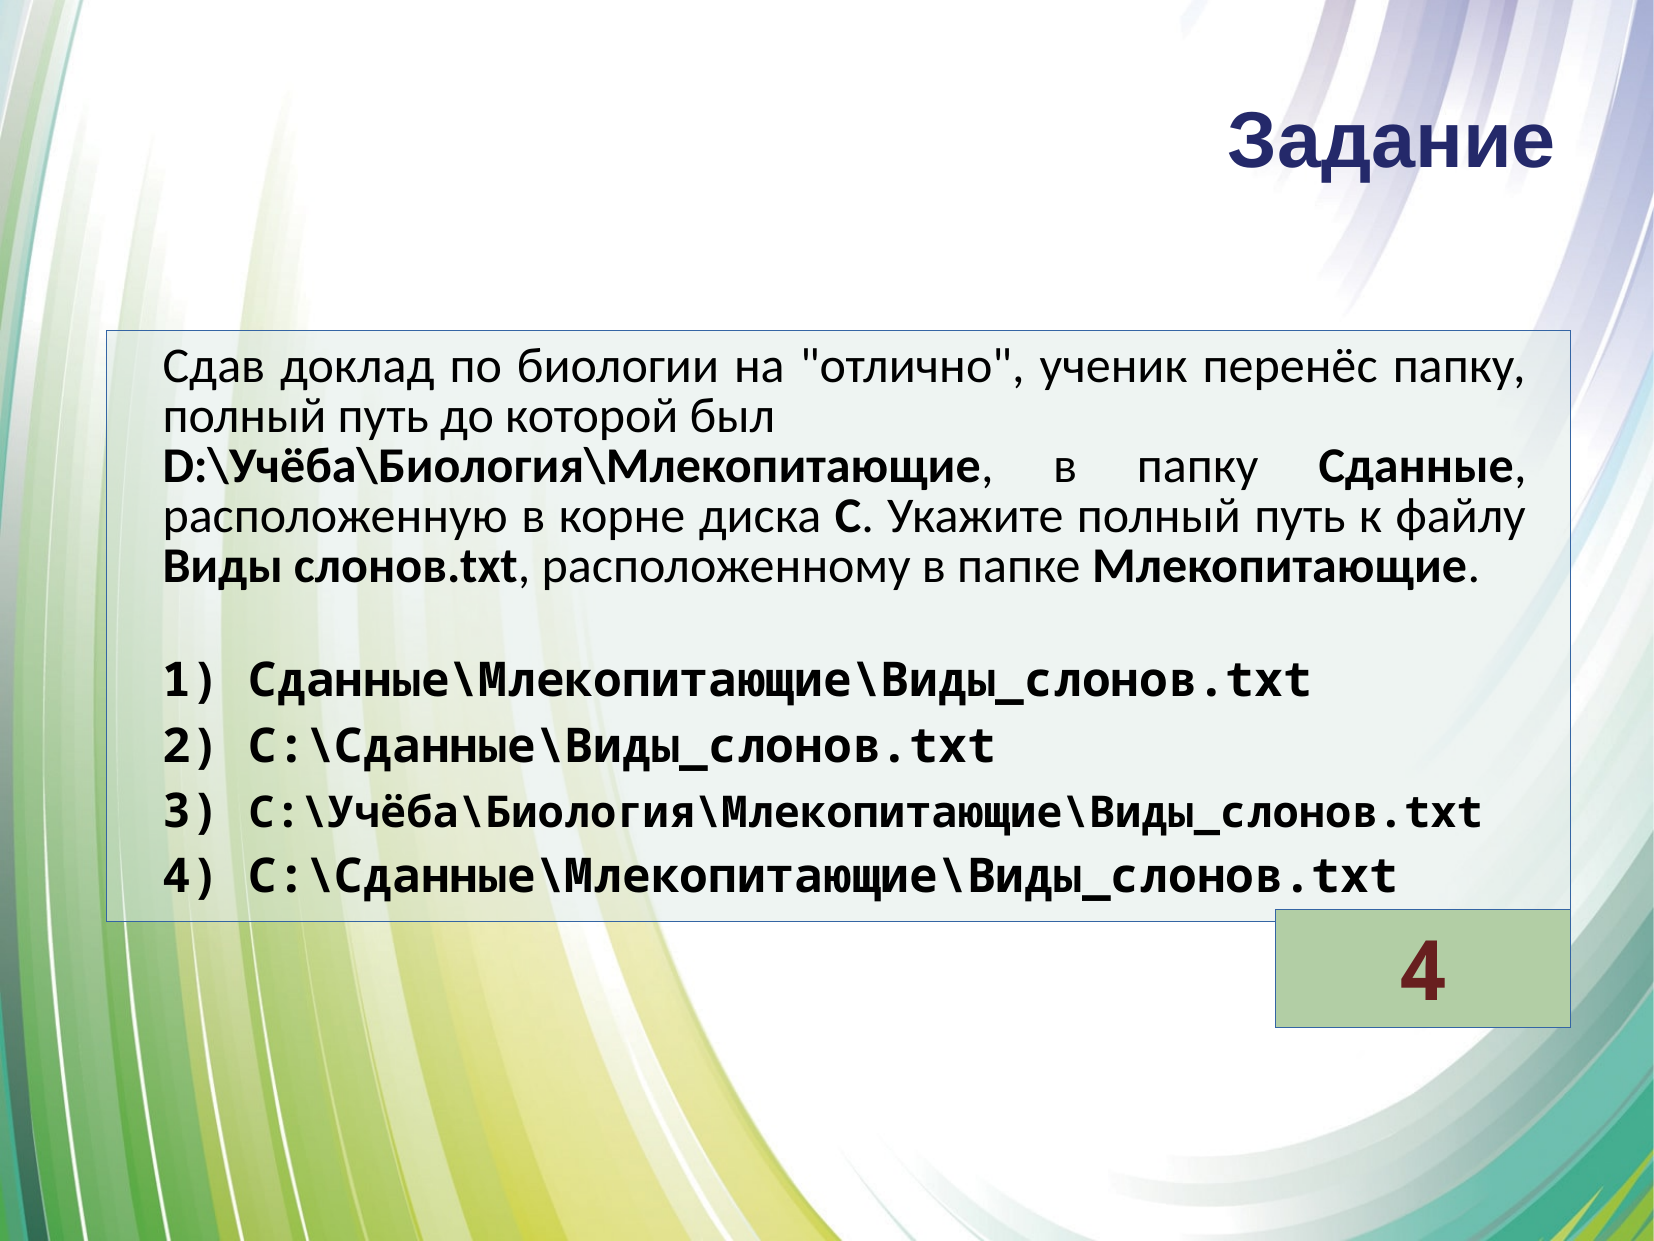

Задание
Сдав доклад по биологии на "отлично", ученик перенёс папку, полный путь до которой был
D:\Учёба\Биология\Млекопитающие, в папку Сданные, расположенную в корне диска С. Укажите полный путь к файлу Виды слонов.txt, расположенному в папке Млекопитающие.
1) Сданные\Млекопитающие\Виды_слонов.txt
2) С:\Сданные\Виды_слонов.txt
3) С:\Учёба\Биология\Млекопитающие\Виды_слонов.txt
4) С:\Сданные\Млекопитающие\Виды_слонов.txt
4